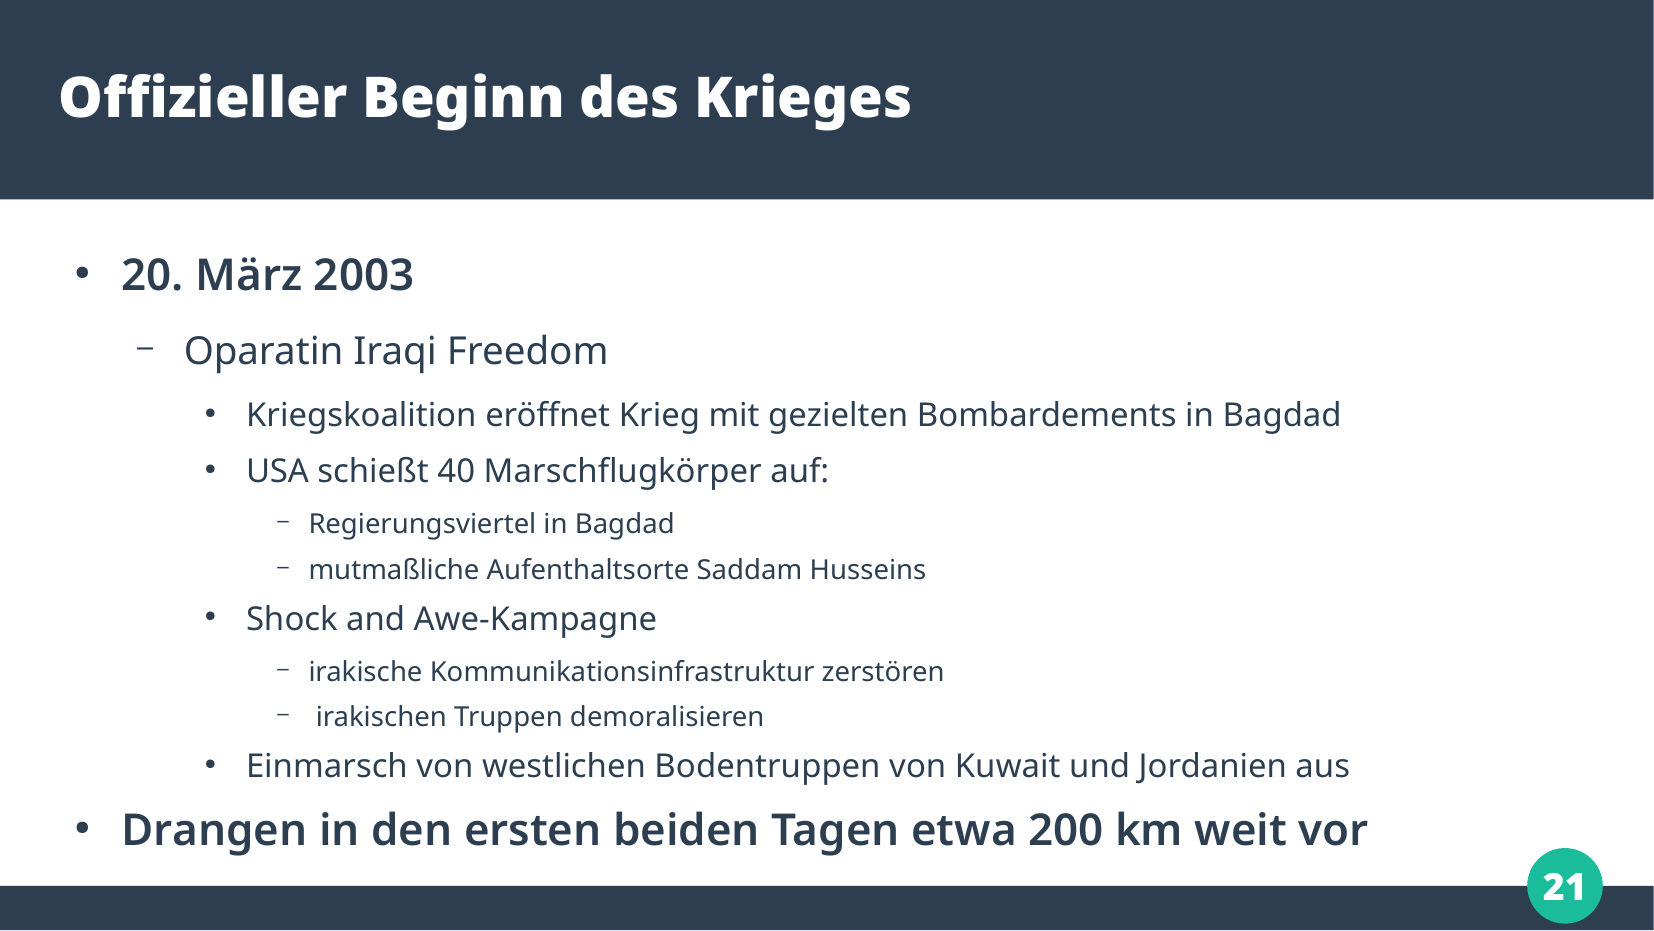

# Offizieller Beginn des Krieges
20. März 2003
Oparatin Iraqi Freedom
Kriegskoalition eröffnet Krieg mit gezielten Bombardements in Bagdad
USA schießt 40 Marschflugkörper auf:
Regierungsviertel in Bagdad
mutmaßliche Aufenthaltsorte Saddam Husseins
Shock and Awe-Kampagne
irakische Kommunikationsinfrastruktur zerstören
 irakischen Truppen demoralisieren
Einmarsch von westlichen Bodentruppen von Kuwait und Jordanien aus
Drangen in den ersten beiden Tagen etwa 200 km weit vor